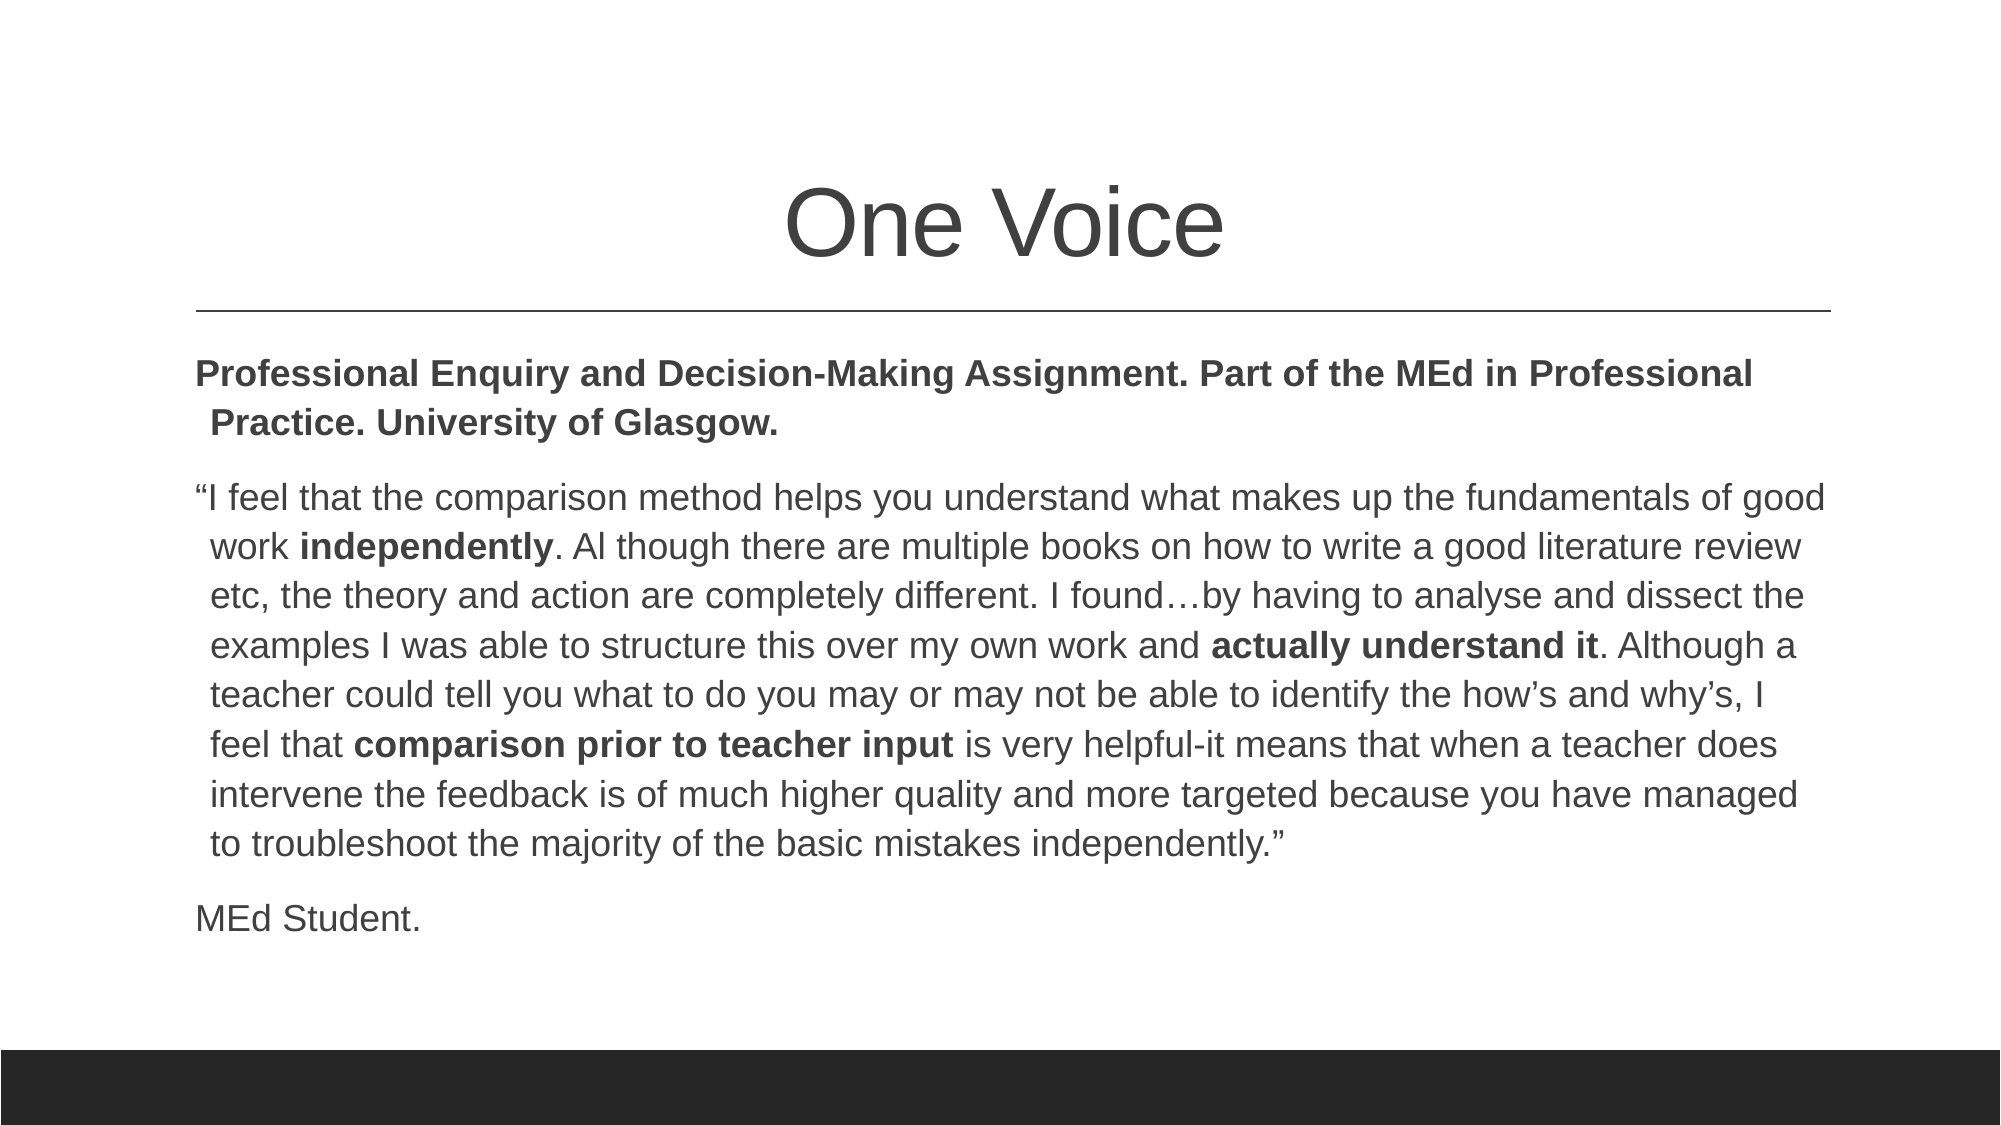

# One Voice
Professional Enquiry and Decision-Making Assignment. Part of the MEd in Professional Practice. University of Glasgow.
“I feel that the comparison method helps you understand what makes up the fundamentals of good work independently. Al though there are multiple books on how to write a good literature review etc, the theory and action are completely different. I found…by having to analyse and dissect the examples I was able to structure this over my own work and actually understand it. Although a teacher could tell you what to do you may or may not be able to identify the how’s and why’s, I feel that comparison prior to teacher input is very helpful-it means that when a teacher does intervene the feedback is of much higher quality and more targeted because you have managed to troubleshoot the majority of the basic mistakes independently.”
MEd Student.